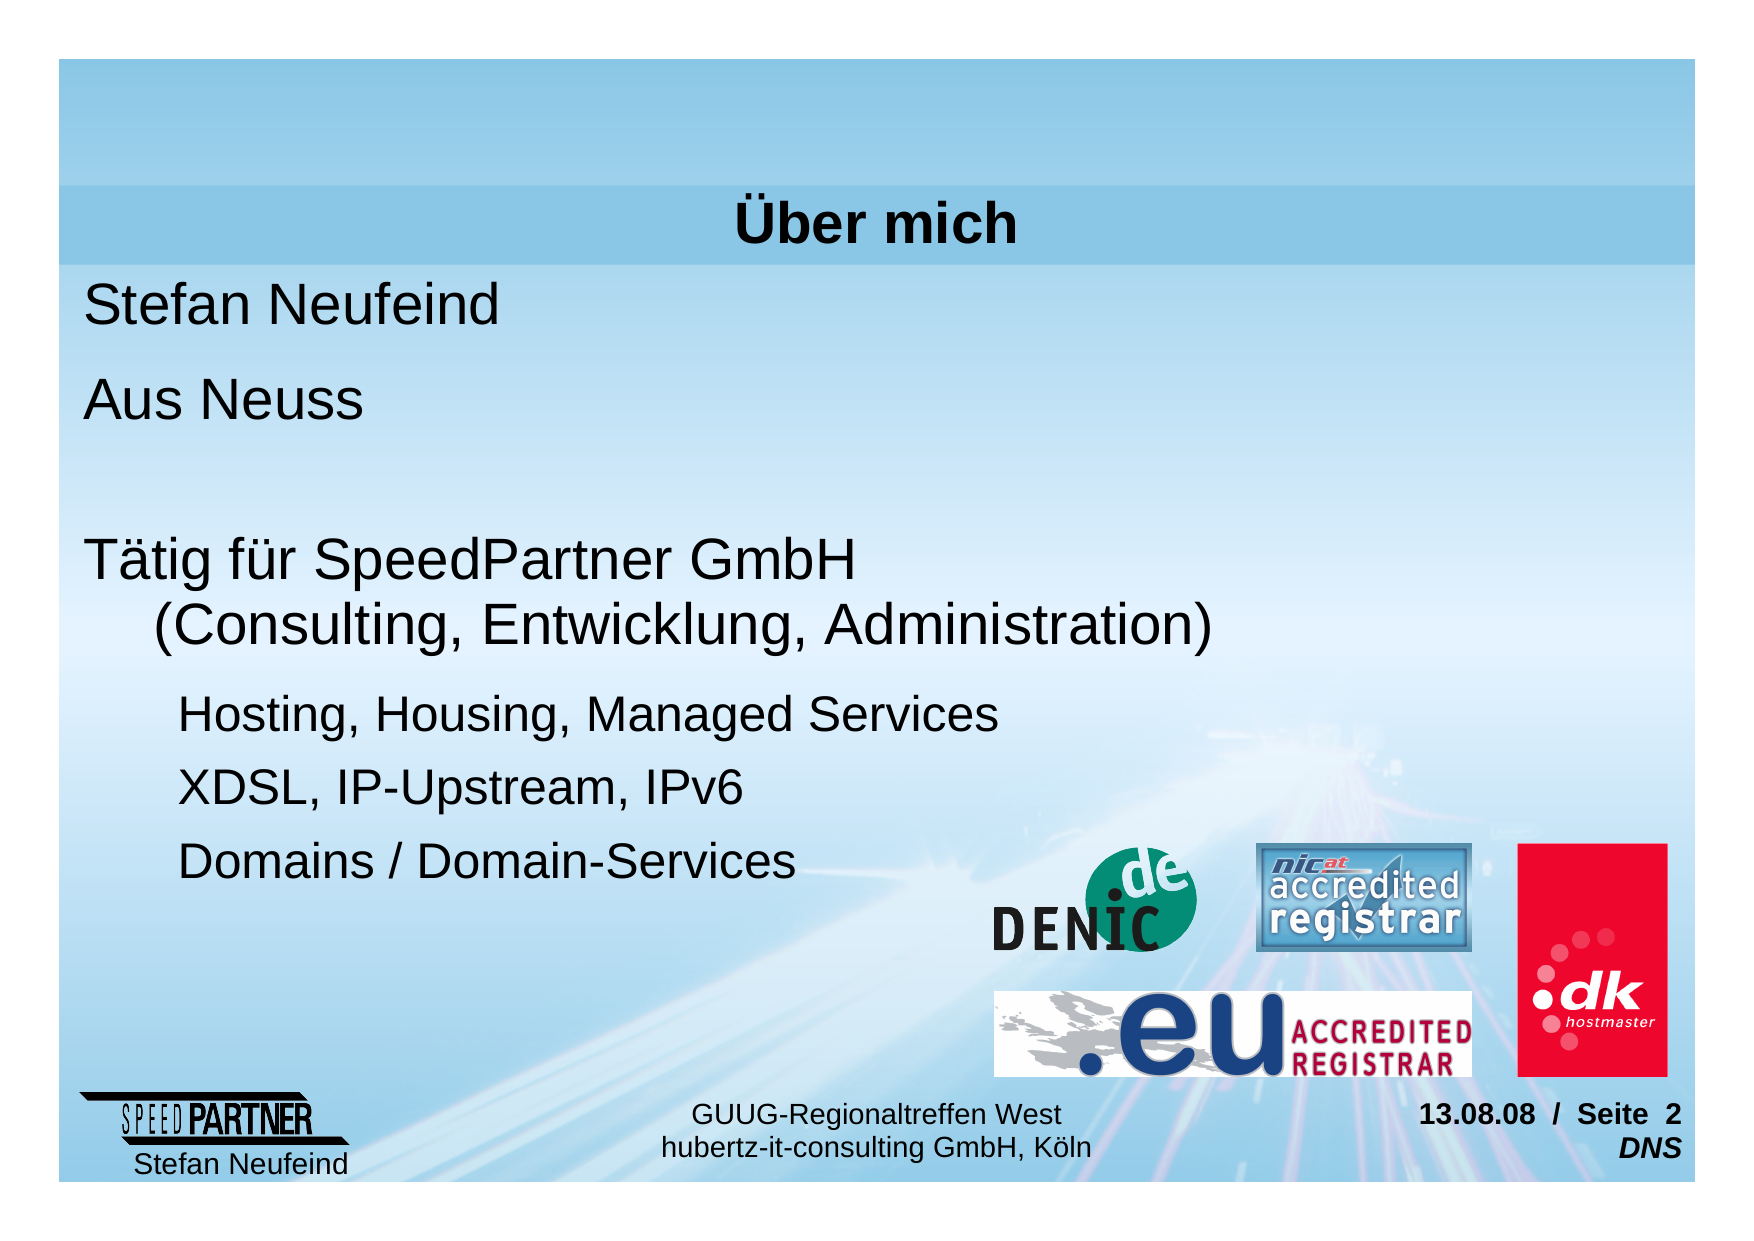

# Über mich
Stefan Neufeind
Aus Neuss
Tätig für SpeedPartner GmbH
(Consulting, Entwicklung, Administration)
Hosting, Housing, Managed Services
XDSL, IP-Upstream, IPv6
Domains / Domain-Services